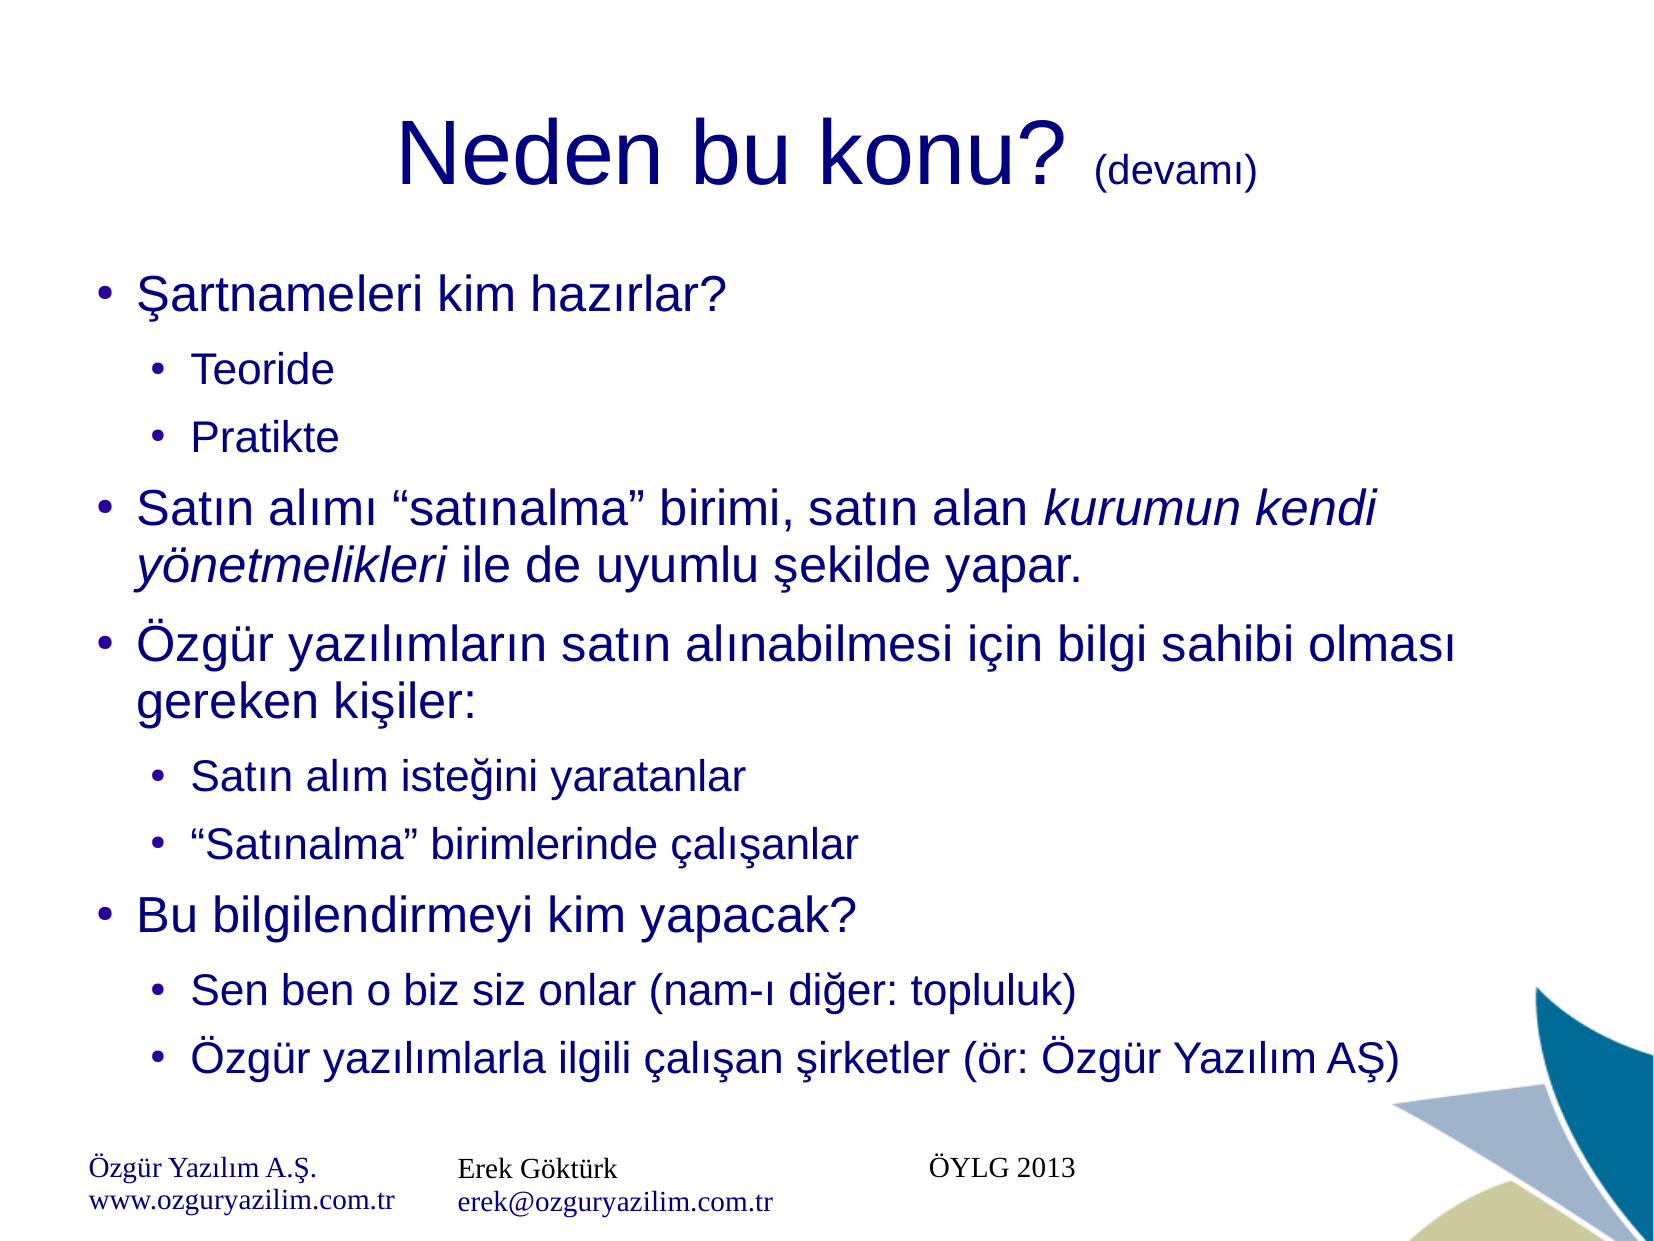

# Neden bu konu? (devamı)
Şartnameleri kim hazırlar?
Teoride
Pratikte
Satın alımı “satınalma” birimi, satın alan kurumun kendi yönetmelikleri ile de uyumlu şekilde yapar.
Özgür yazılımların satın alınabilmesi için bilgi sahibi olması gereken kişiler:
Satın alım isteğini yaratanlar
“Satınalma” birimlerinde çalışanlar
Bu bilgilendirmeyi kim yapacak?
Sen ben o biz siz onlar (nam-ı diğer: topluluk)
Özgür yazılımlarla ilgili çalışan şirketler (ör: Özgür Yazılım AŞ)